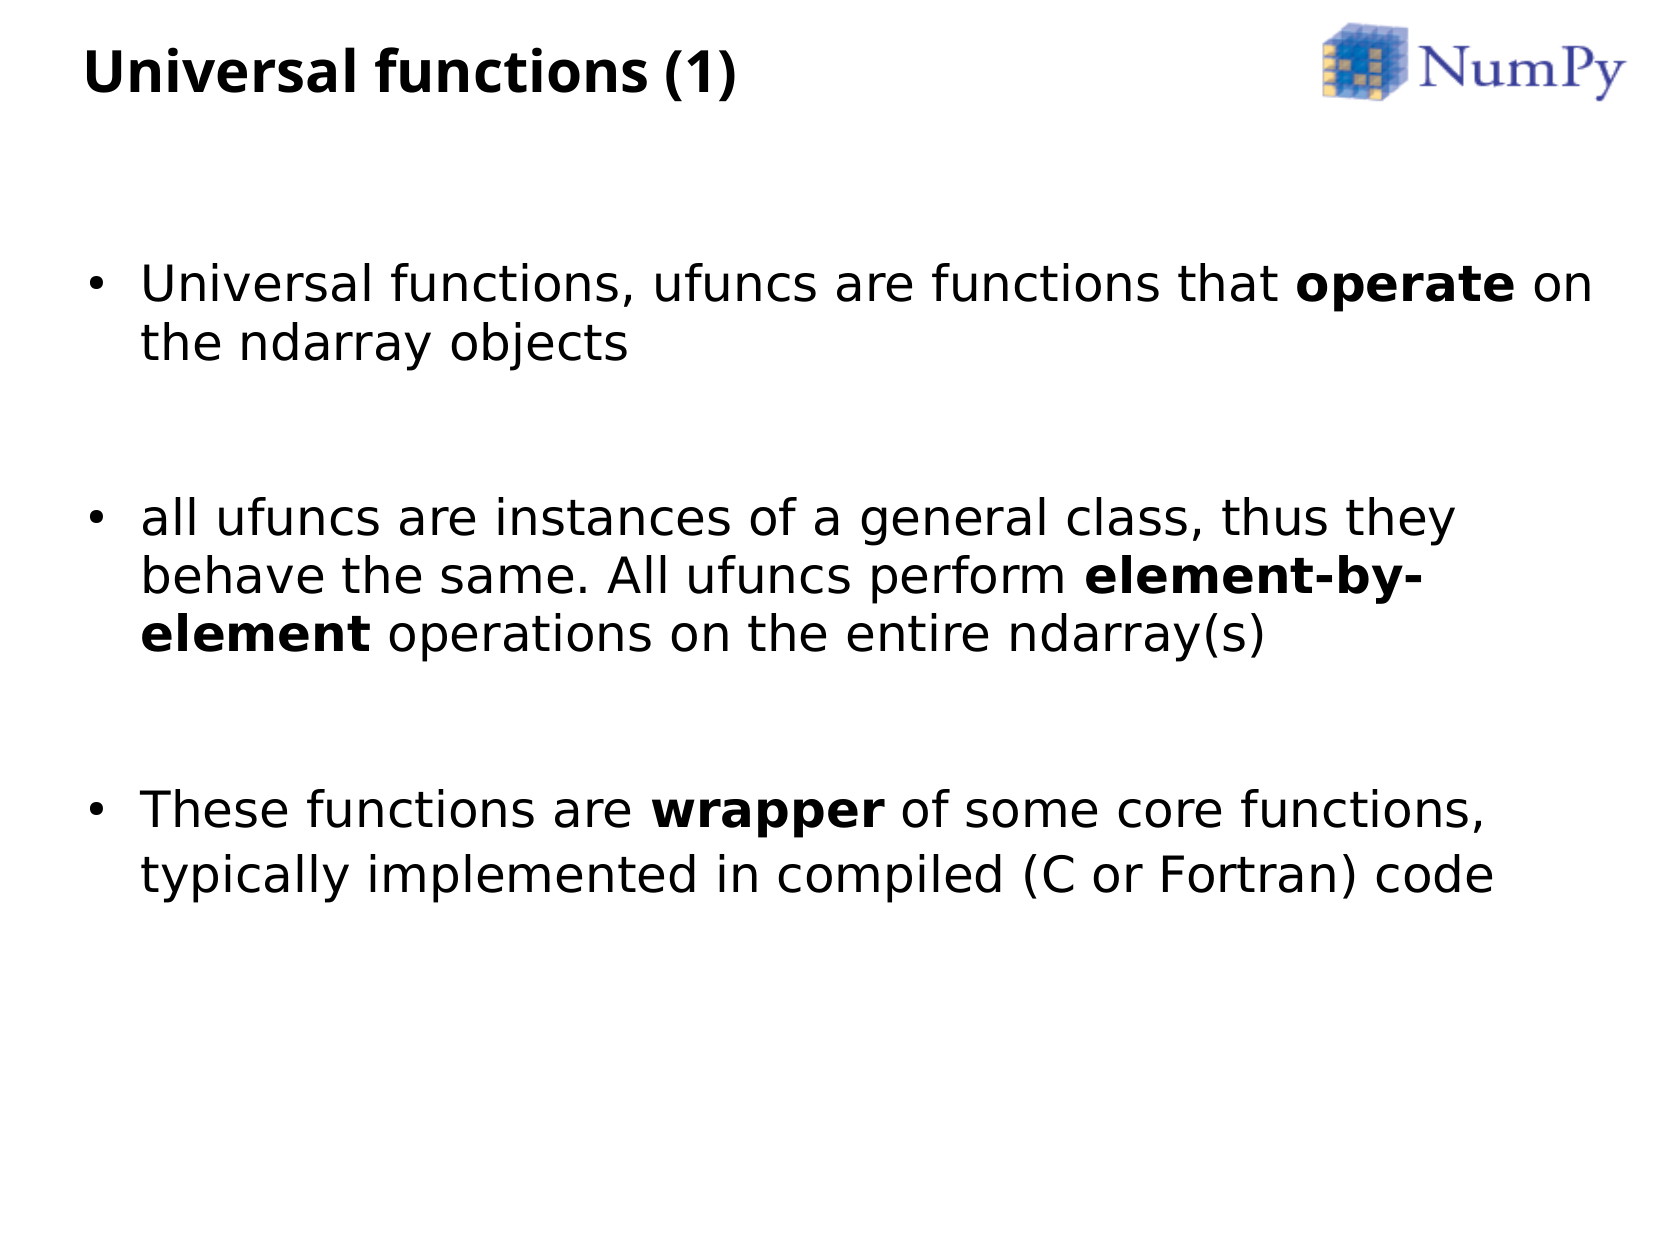

# Universal functions (1)
Universal functions, ufuncs are functions that operate on the ndarray objects
all ufuncs are instances of a general class, thus they behave the same. All ufuncs perform element-by-element operations on the entire ndarray(s)
These functions are wrapper of some core functions, typically implemented in compiled (C or Fortran) code